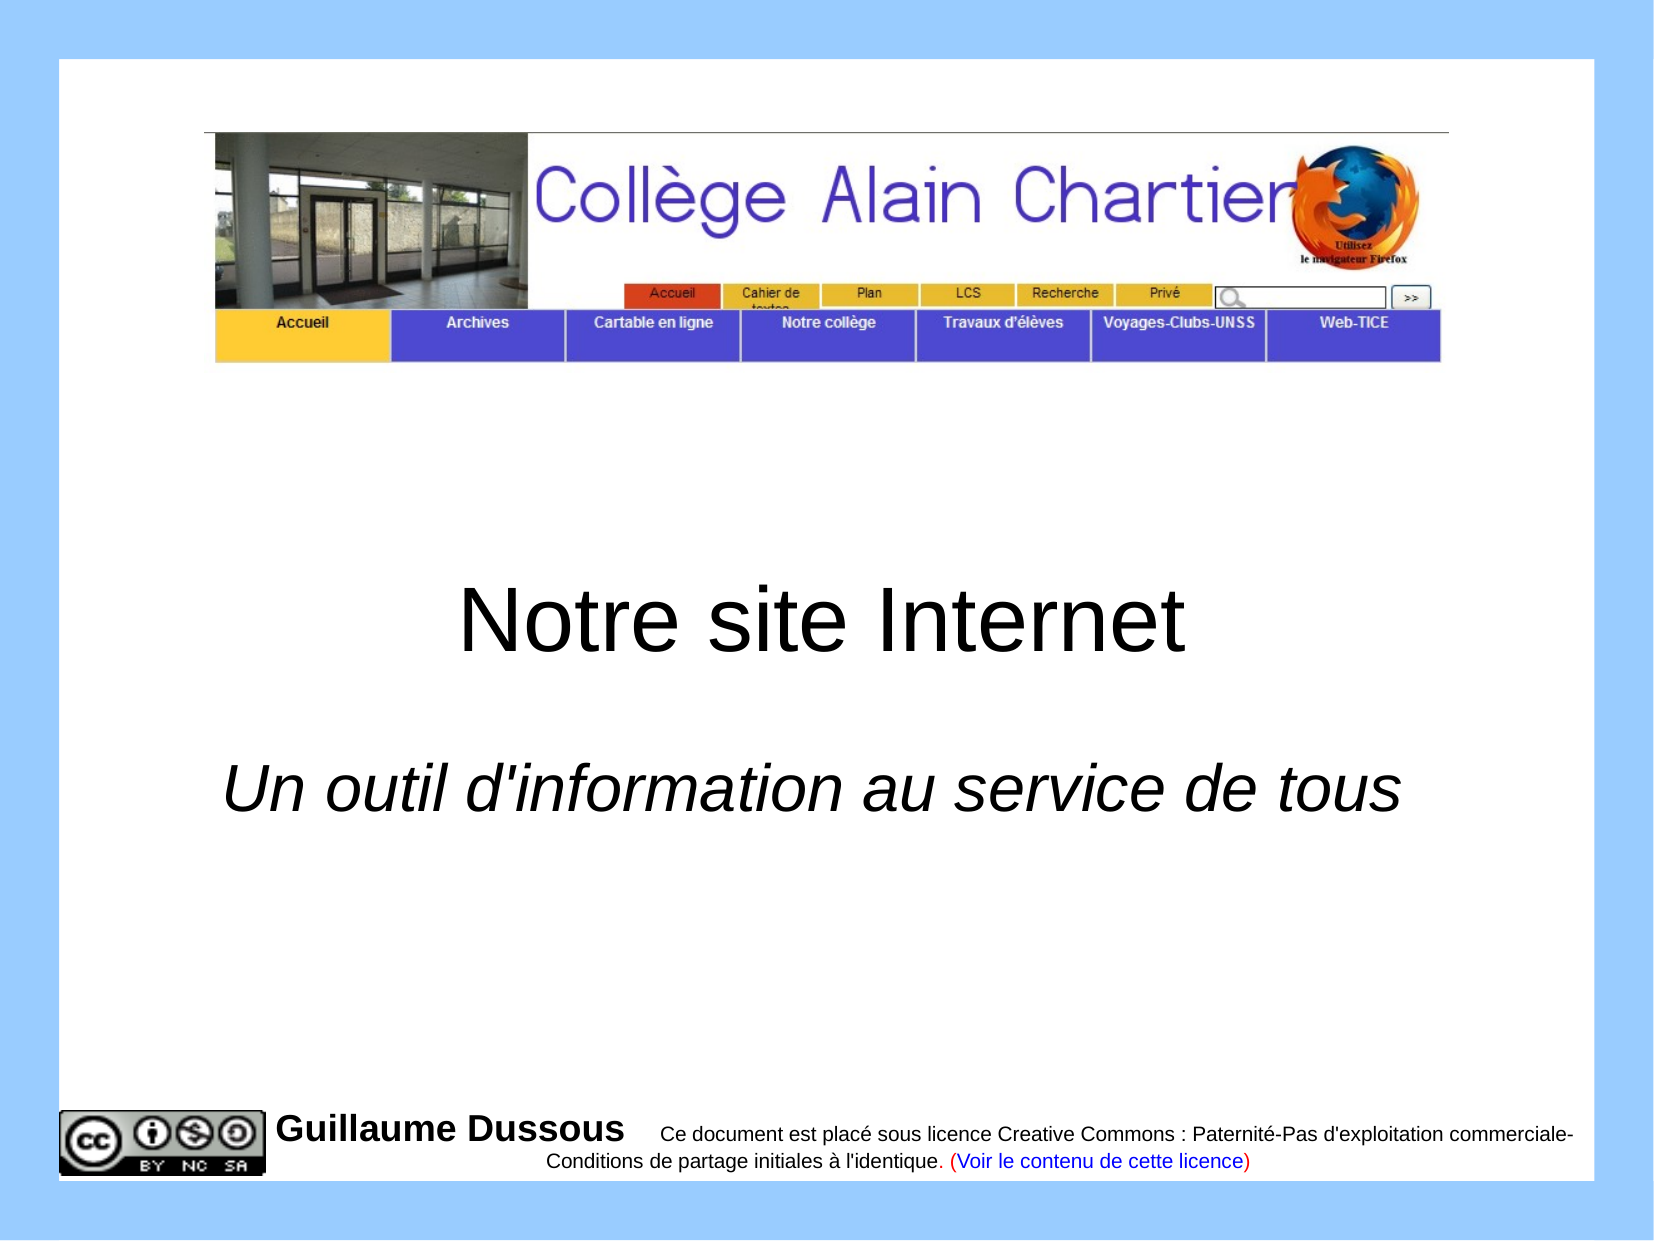

Notre site Internet
Un outil d'information au service de tous
 Guillaume Dussous 	Ce document est placé sous licence Creative Commons : Paternité-Pas d'exploitation commerciale-			Conditions de partage initiales à l'identique. (Voir le contenu de cette licence)